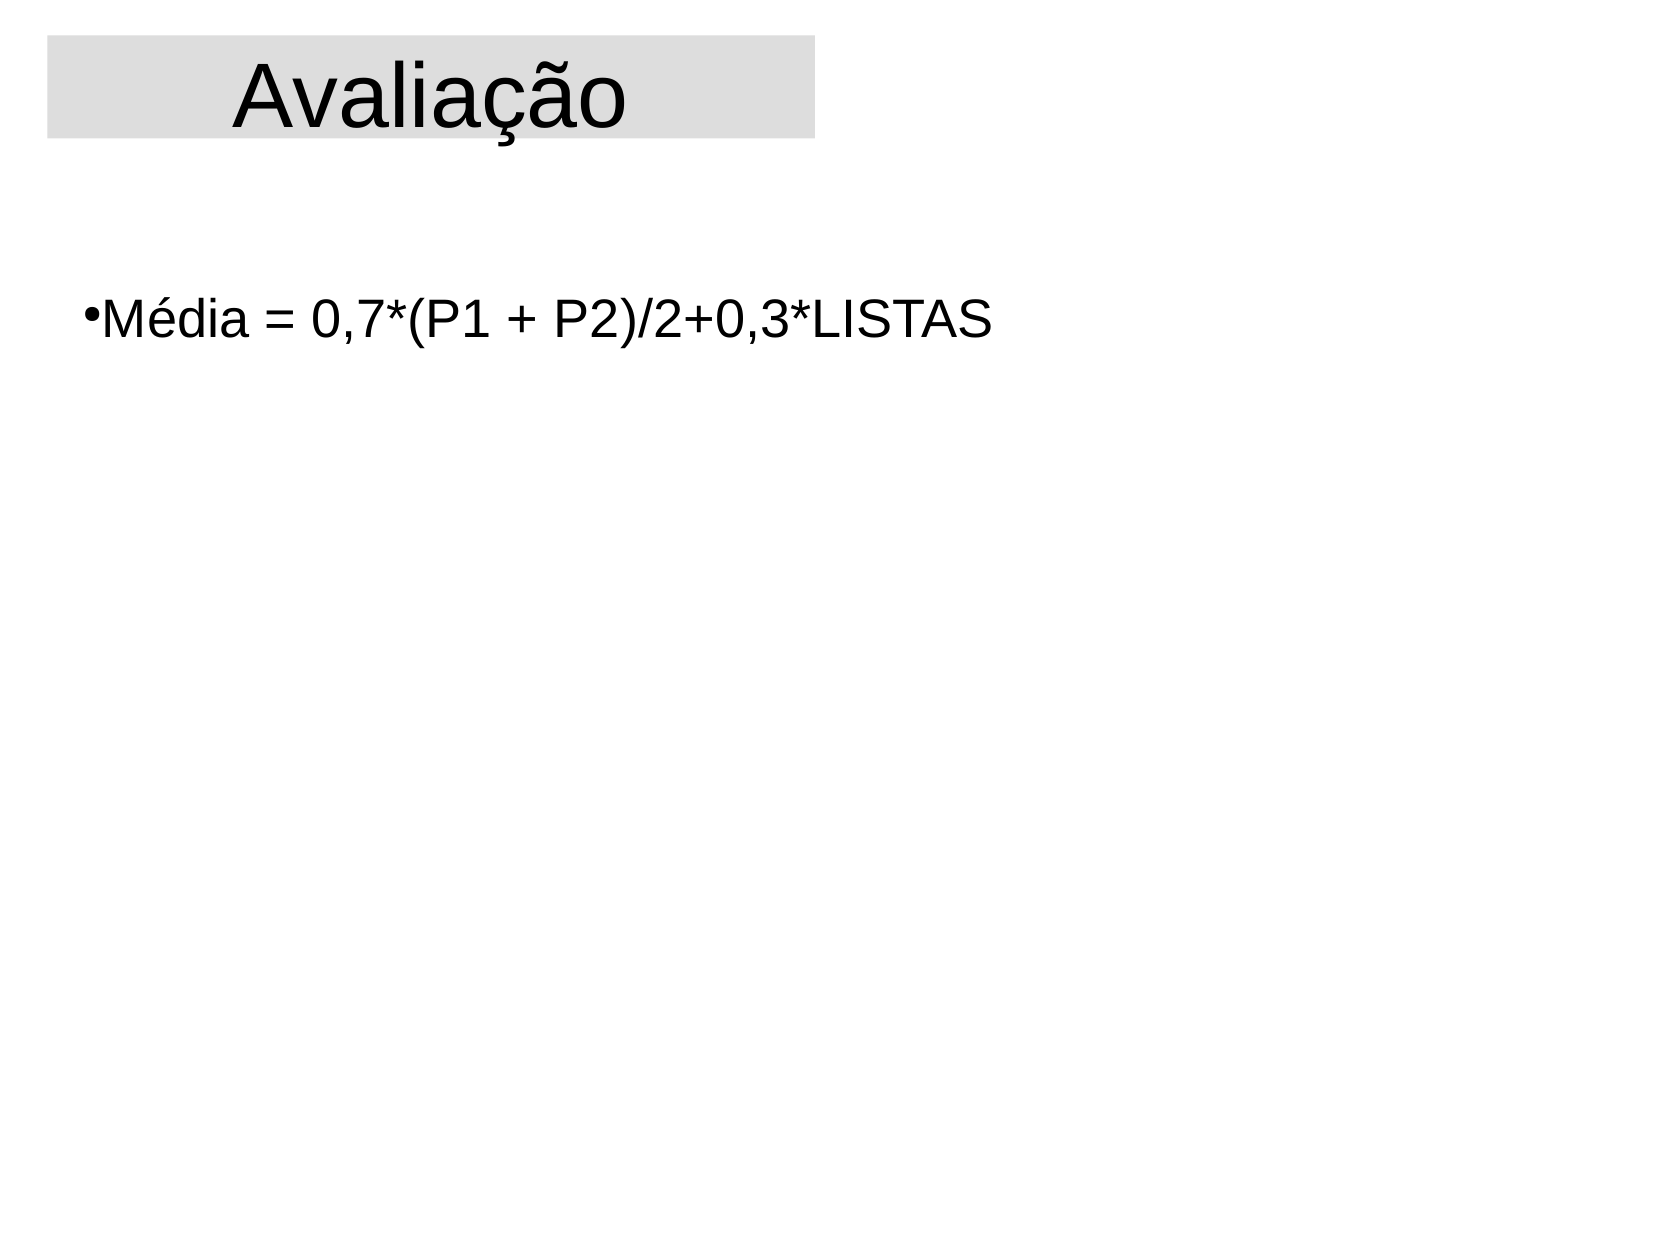

# Avaliação
Média = 0,7*(P1 + P2)/2+0,3*LISTAS